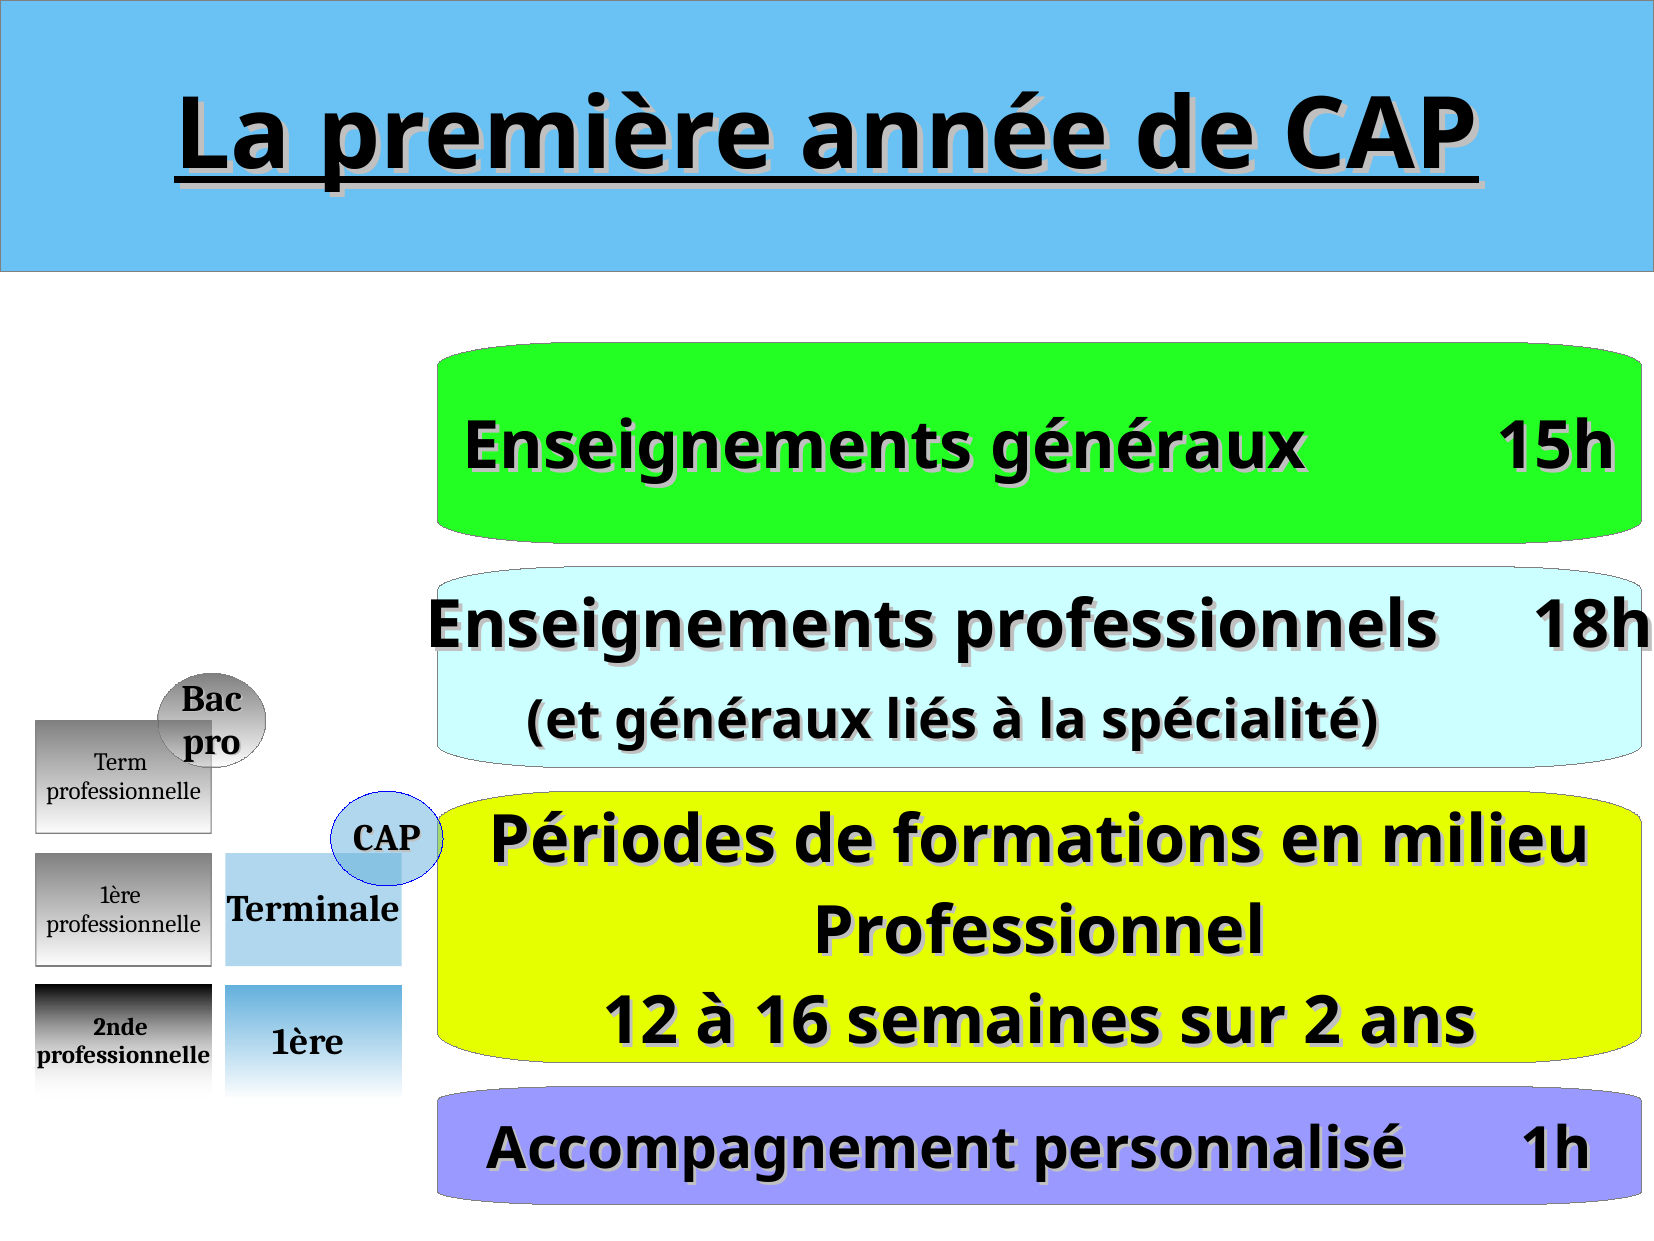

# La première année de CAP
Enseignements généraux			15h
Enseignements professionnels		18h
(et généraux liés à la spécialité)
Bac
pro
Term
professionnelle
CAP
Périodes de formations en milieu
Professionnel
12 à 16 semaines sur 2 ans
1ère
professionnelle
Terminale
2nde
professionnelle
1ère
Accompagnement personnalisé		1h